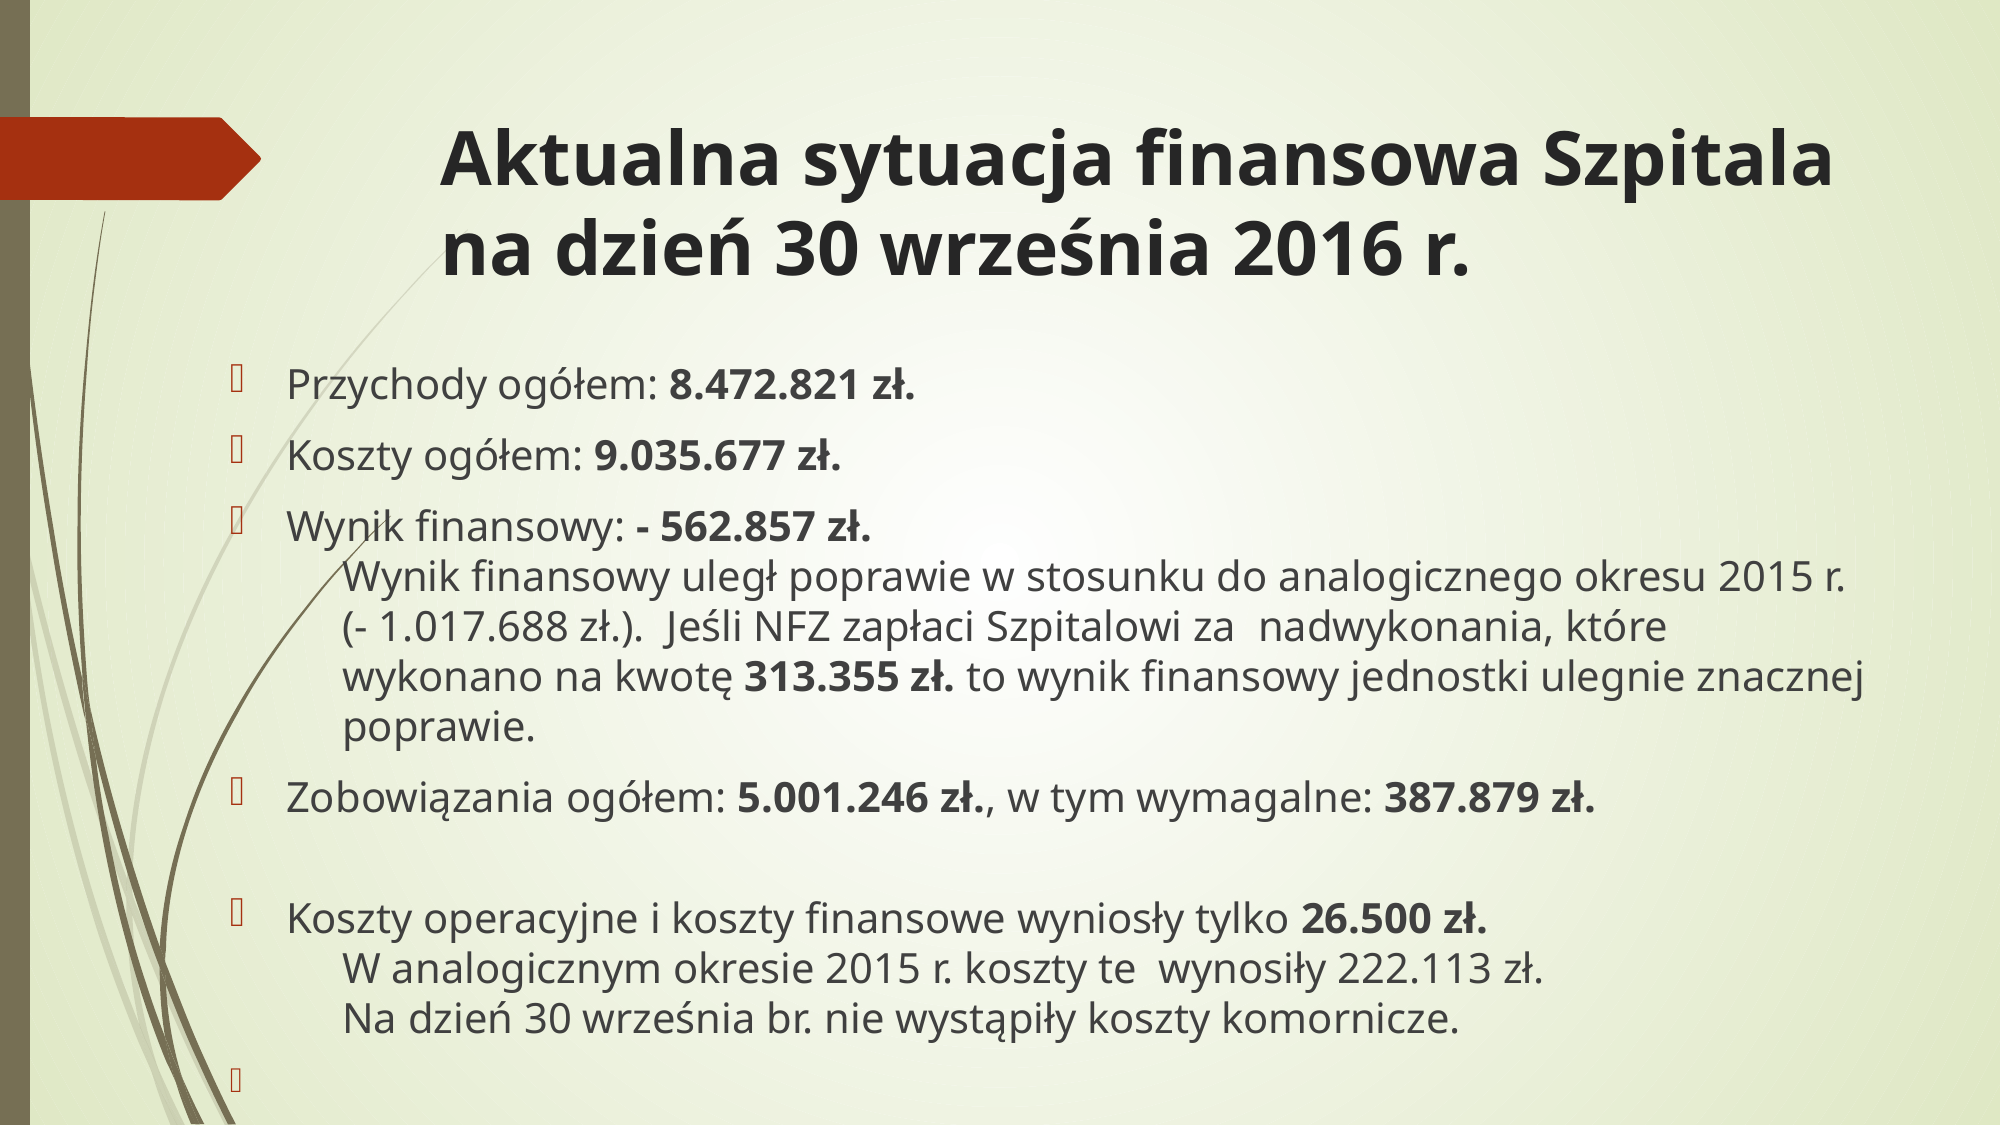

# Aktualna sytuacja finansowa Szpitala na dzień 30 września 2016 r.
Przychody ogółem: 8.472.821 zł.
Koszty ogółem: 9.035.677 zł.
Wynik finansowy: - 562.857 zł.
Wynik finansowy uległ poprawie w stosunku do analogicznego okresu 2015 r.
(- 1.017.688 zł.). Jeśli NFZ zapłaci Szpitalowi za nadwykonania, które wykonano na kwotę 313.355 zł. to wynik finansowy jednostki ulegnie znacznej poprawie.
Zobowiązania ogółem: 5.001.246 zł., w tym wymagalne: 387.879 zł.
Koszty operacyjne i koszty finansowe wyniosły tylko 26.500 zł.
W analogicznym okresie 2015 r. koszty te wynosiły 222.113 zł.
Na dzień 30 września br. nie wystąpiły koszty komornicze.